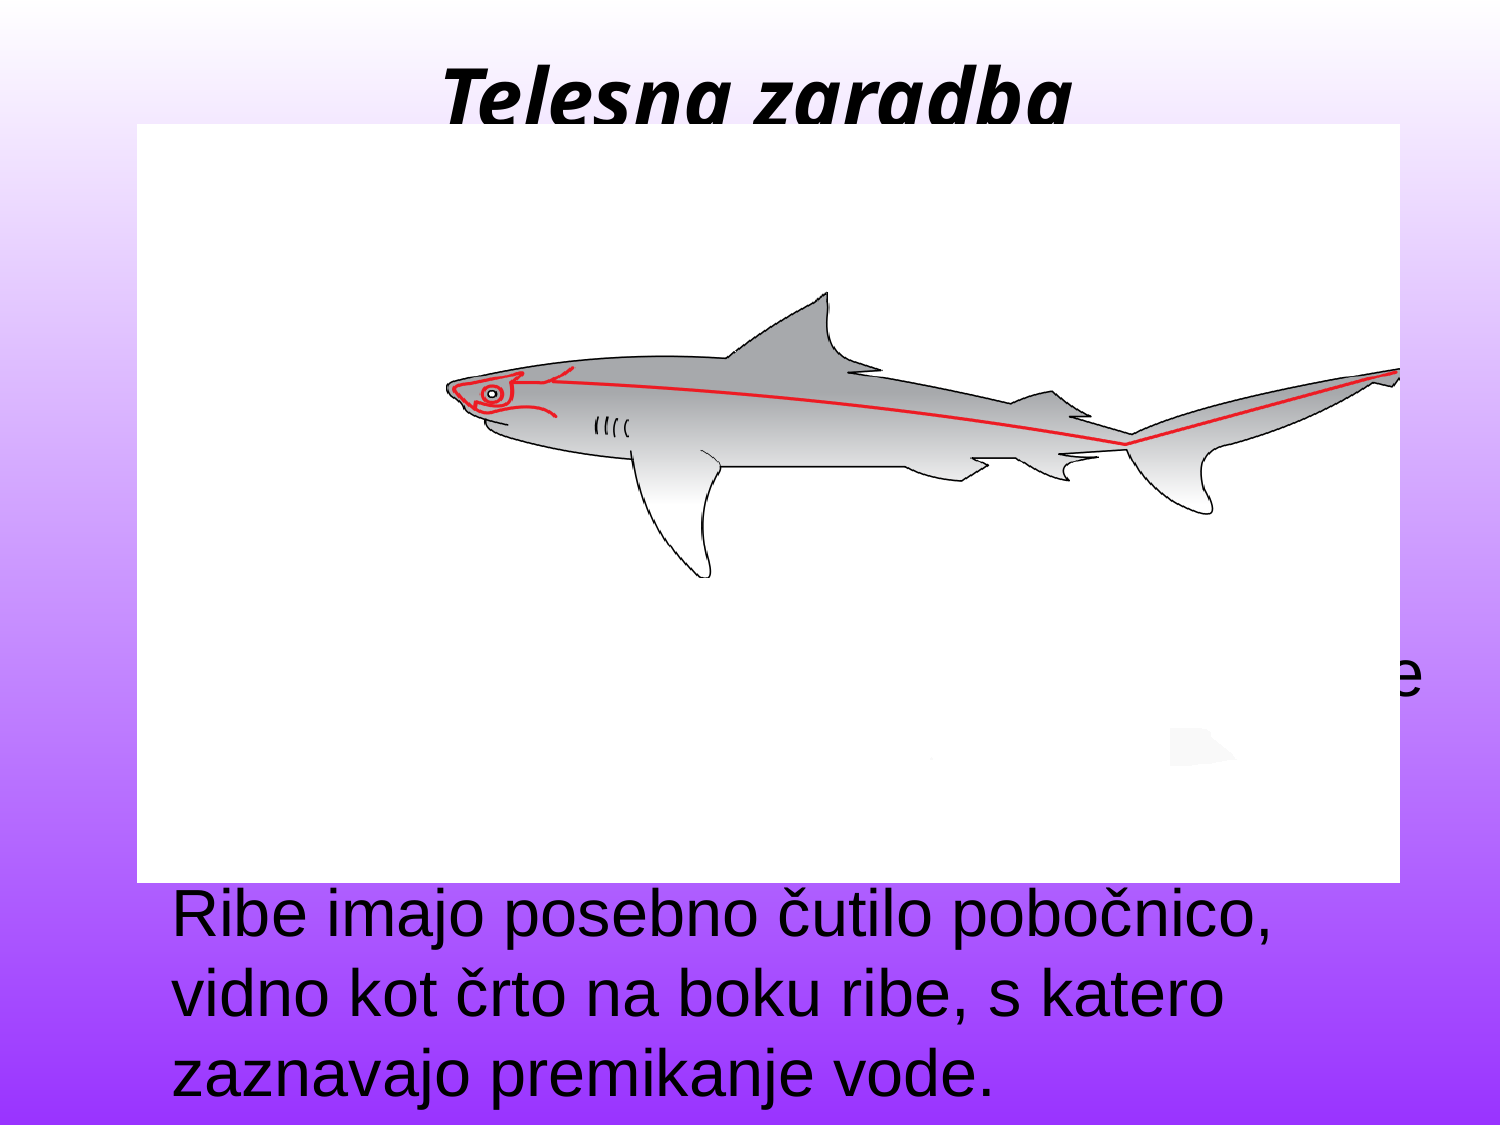

Telesna zgradba
 Krvni obtok je enojen, srce je zgrajeno iz enega preddvora in prekata. Ribe imajo dokaj dobro razvita čutila. Uho je le notranje, oko pa je prilagojeno na gledanje od blizu. Je akomodacijsko, mišice premikajo in odmikajo lečo od mrežnice. Ribe imajo posebno čutilo pobočnico, vidno kot črto na boku ribe, s katero zaznavajo premikanje vode.